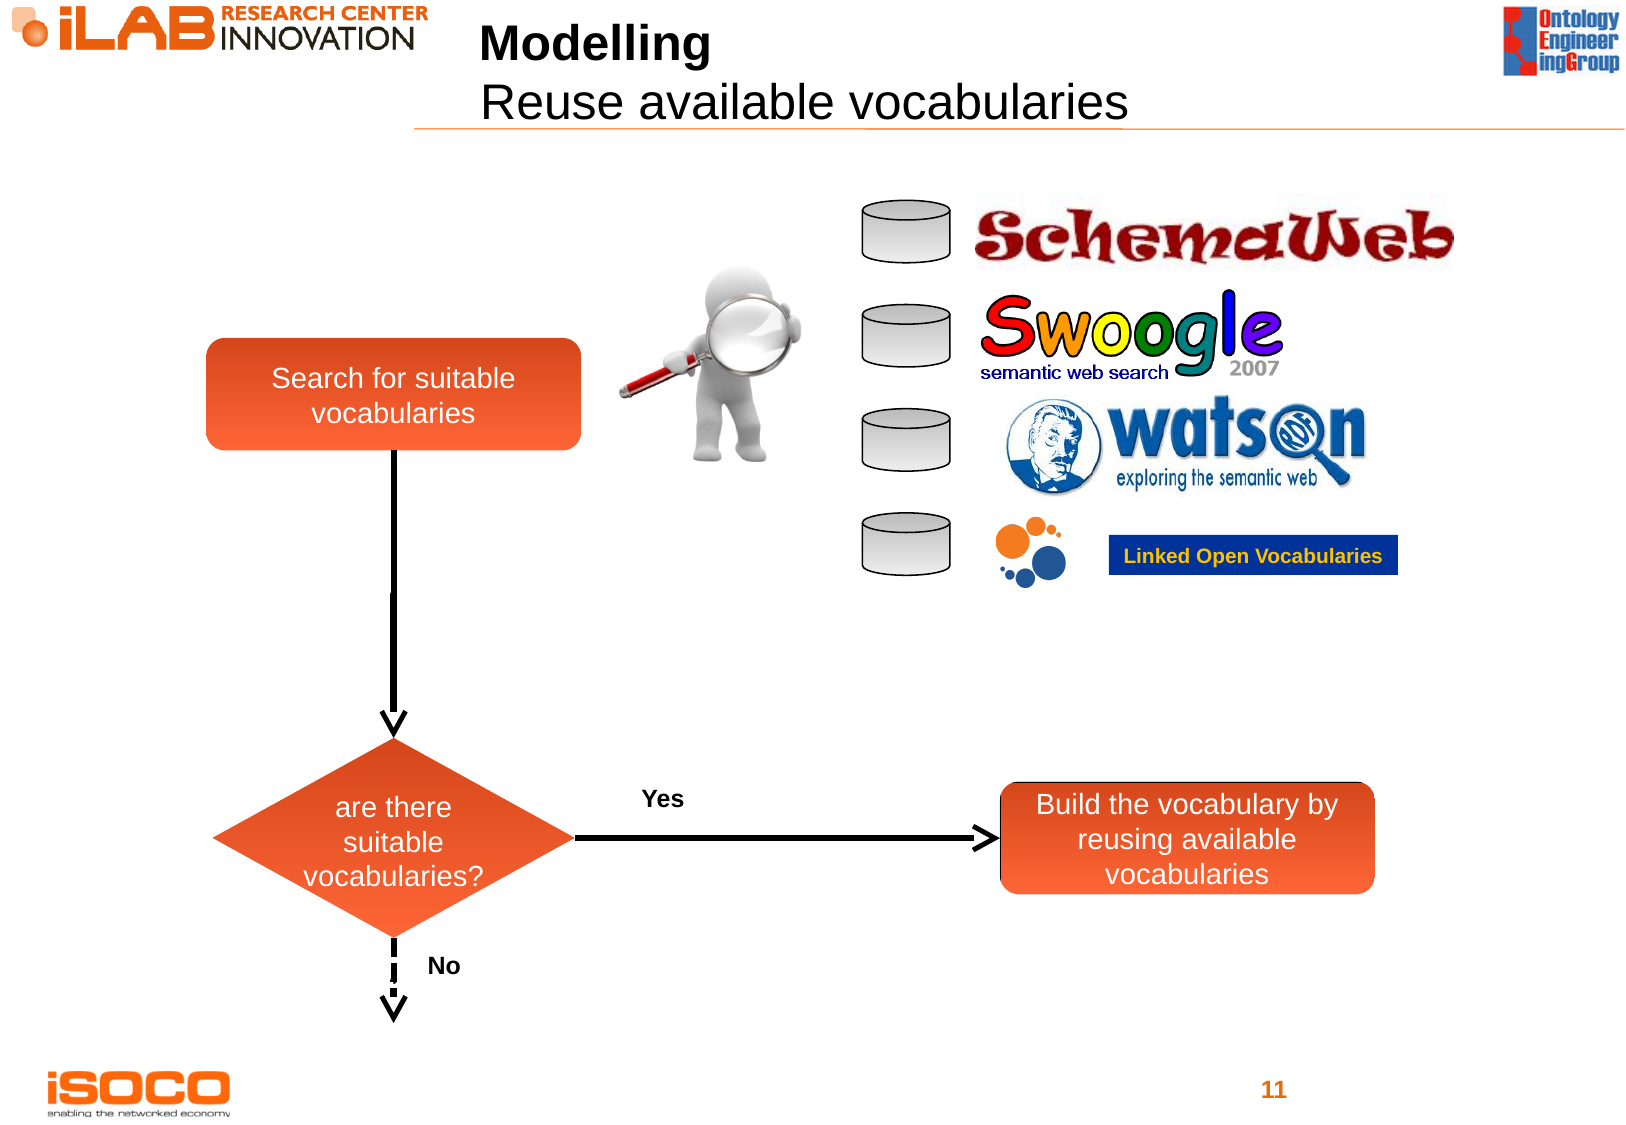

# Modelling
Reuse available vocabularies
Search for suitable vocabularies
Linked Open Vocabularies
are there suitable vocabularies?
Yes
Build the vocabulary by reusing available vocabularies
No